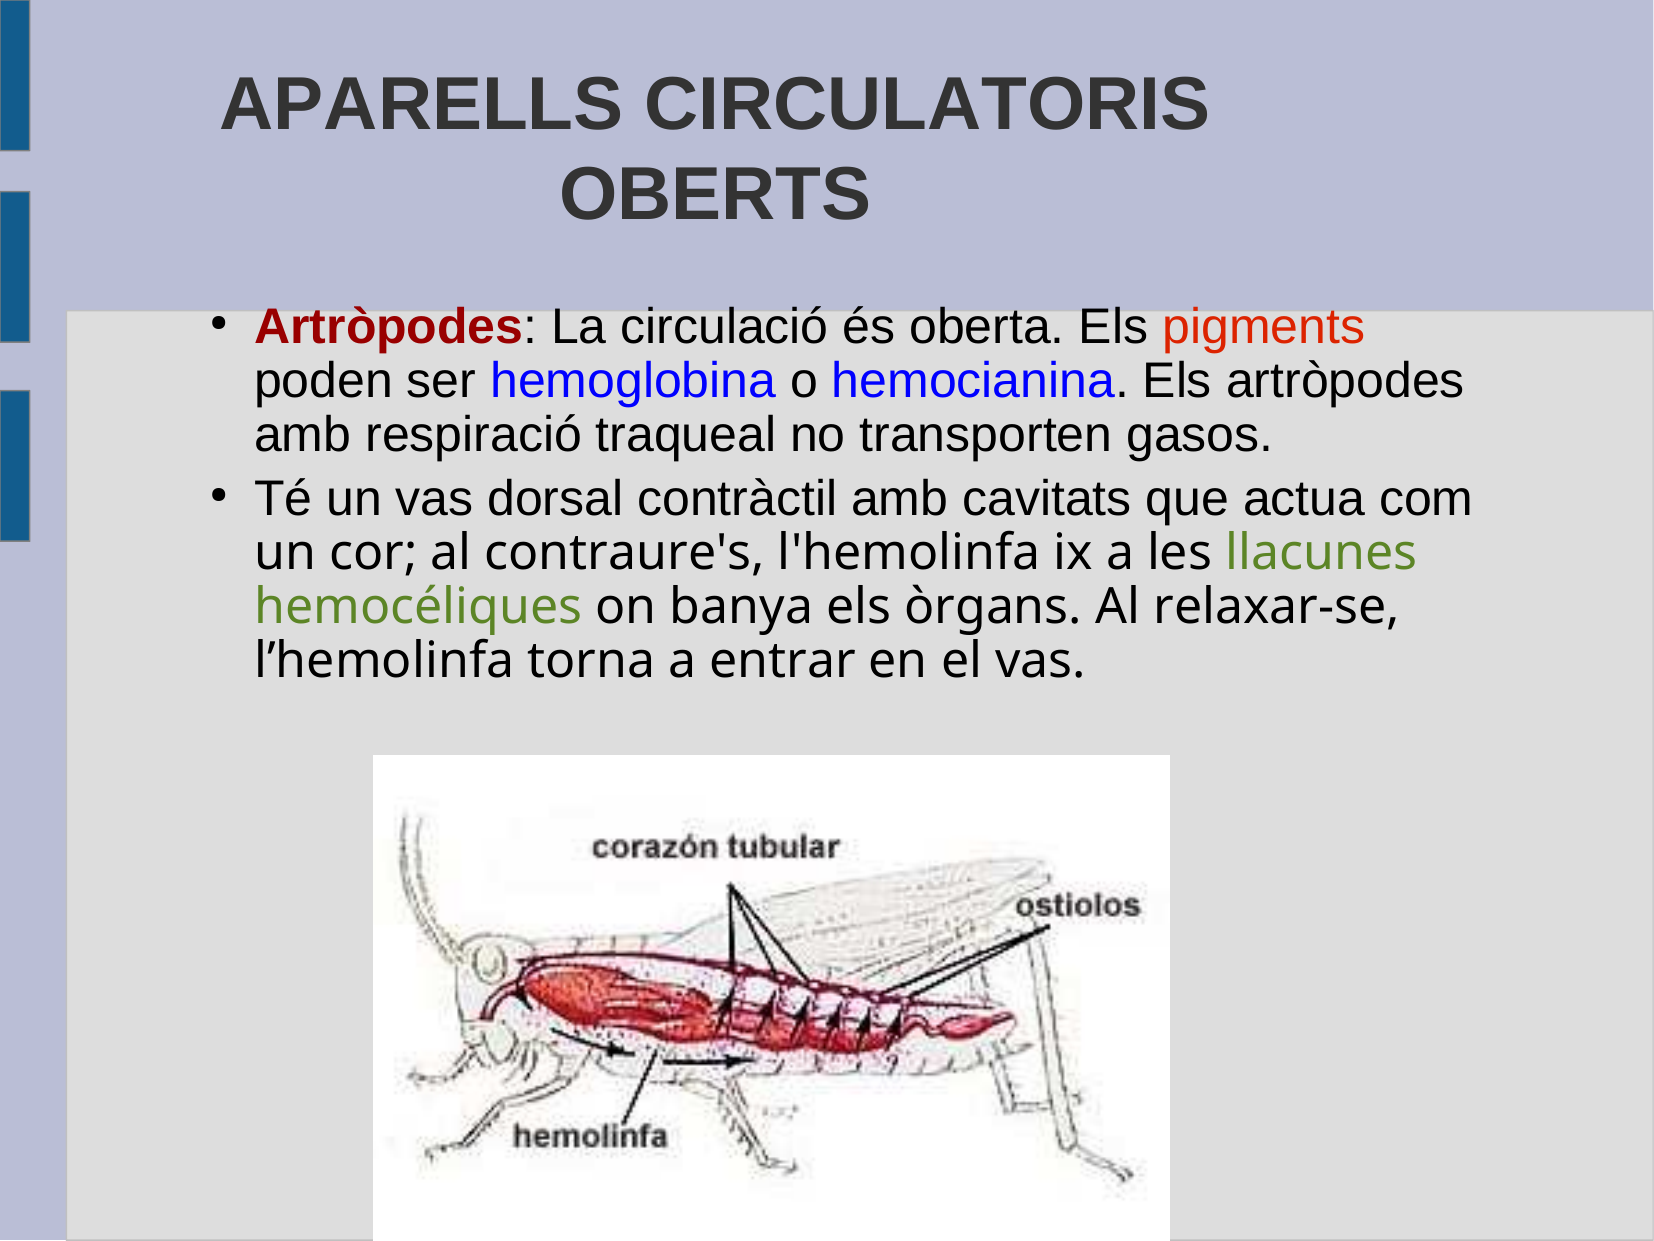

APARELLS CIRCULATORIS OBERTS
Artròpodes: La circulació és oberta. Els pigments poden ser hemoglobina o hemocianina. Els artròpodes amb respiració traqueal no transporten gasos.
Té un vas dorsal contràctil amb cavitats que actua com un cor; al contraure's, l'hemolinfa ix a les llacunes hemocéliques on banya els òrgans. Al relaxar-se, l’hemolinfa torna a entrar en el vas.